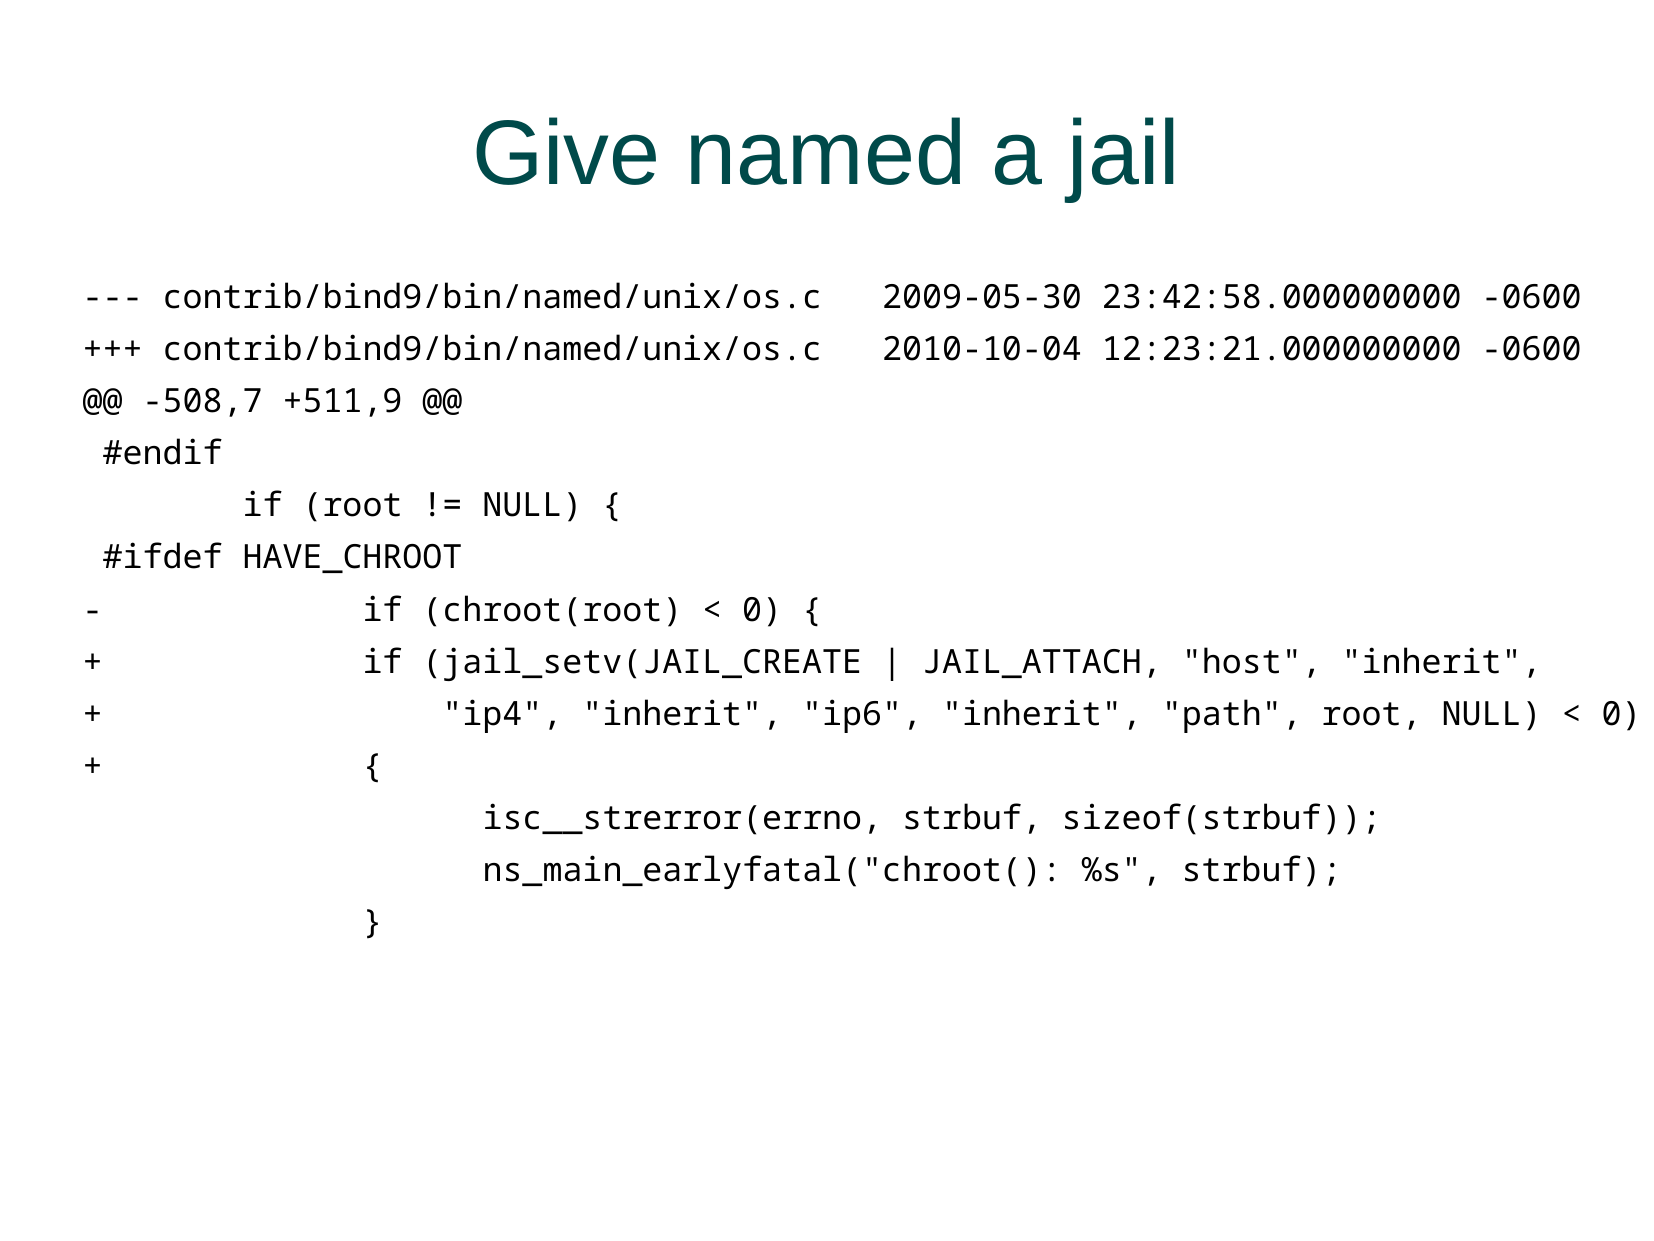

# Give named a jail
--- contrib/bind9/bin/named/unix/os.c 2009-05-30 23:42:58.000000000 -0600
+++ contrib/bind9/bin/named/unix/os.c 2010-10-04 12:23:21.000000000 -0600
@@ -508,7 +511,9 @@
 #endif
 if (root != NULL) {
 #ifdef HAVE_CHROOT
- if (chroot(root) < 0) {
+ if (jail_setv(JAIL_CREATE | JAIL_ATTACH, "host", "inherit",
+ "ip4", "inherit", "ip6", "inherit", "path", root, NULL) < 0)
+ {
 isc__strerror(errno, strbuf, sizeof(strbuf));
 ns_main_earlyfatal("chroot(): %s", strbuf);
 }